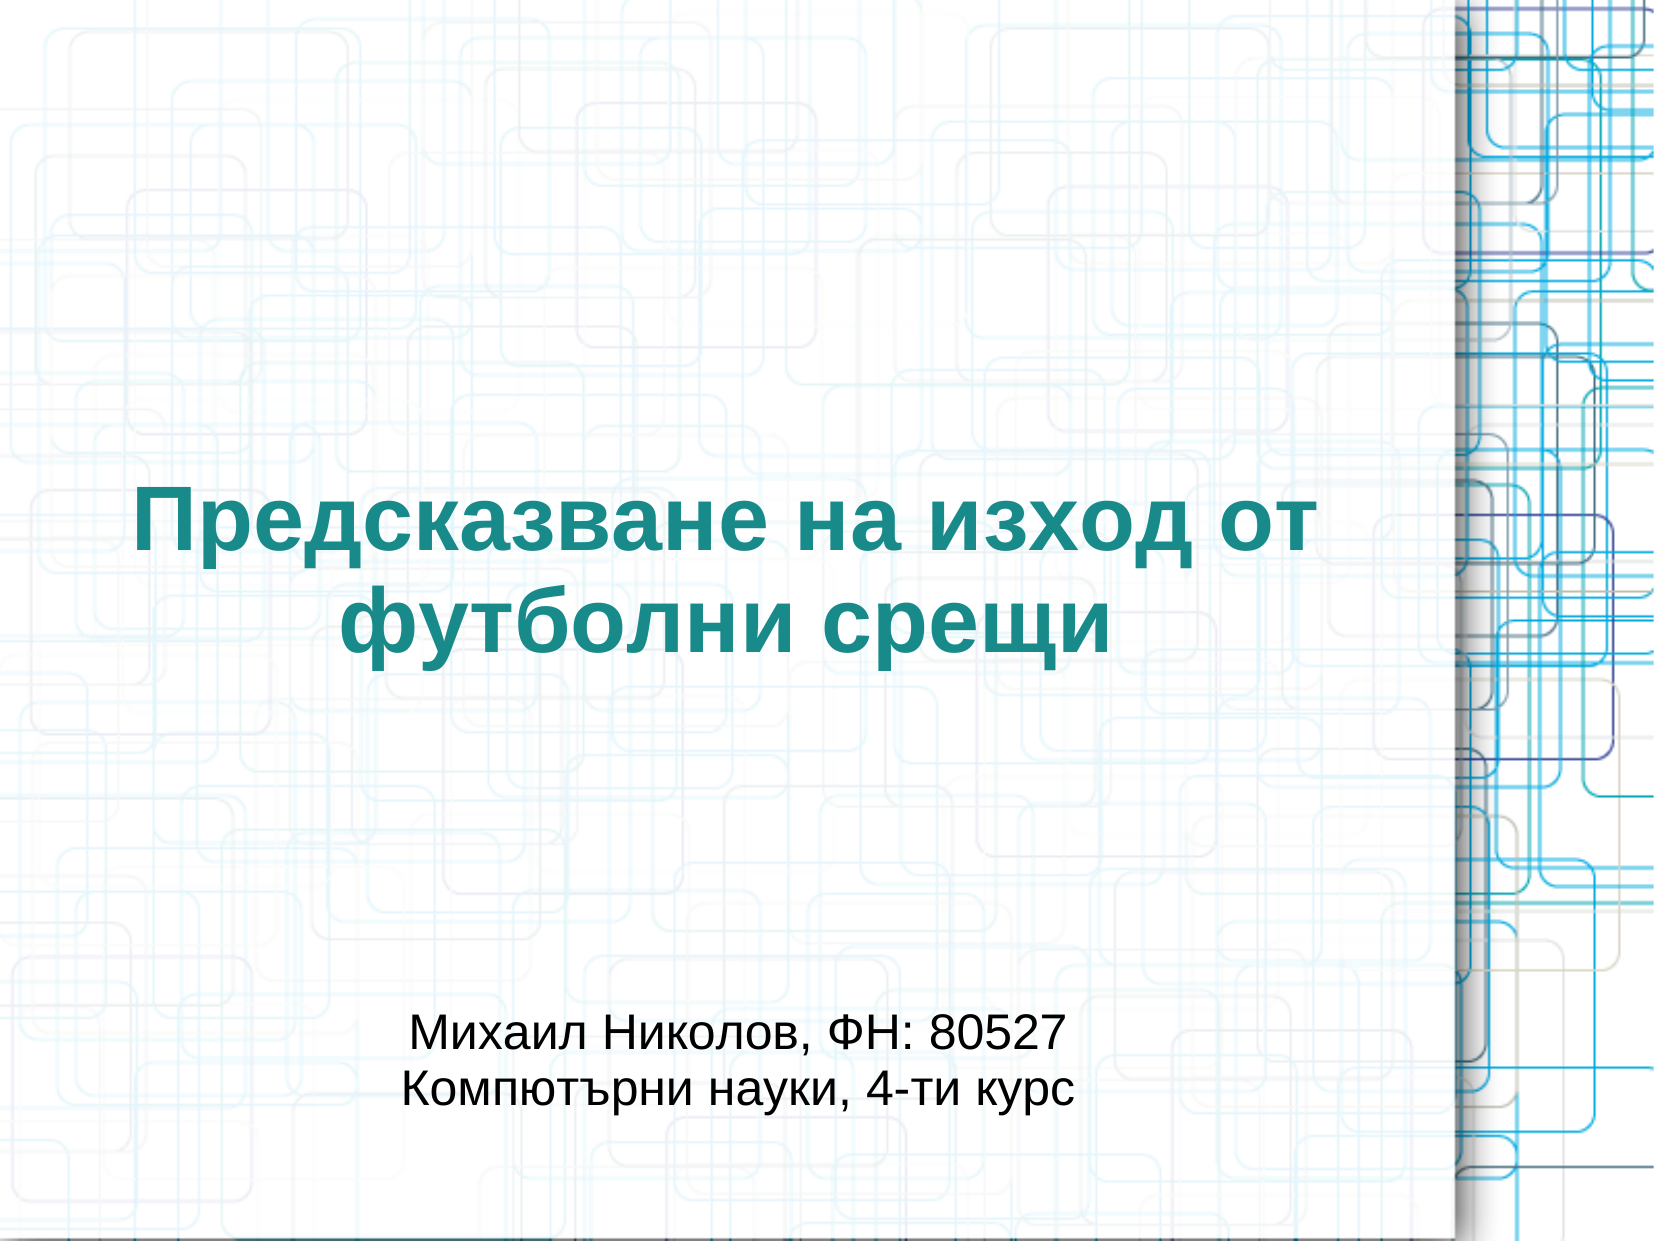

# Предсказване на изход от футболни срещи
Михаил Николов, ФН: 80527
Компютърни науки, 4-ти курс